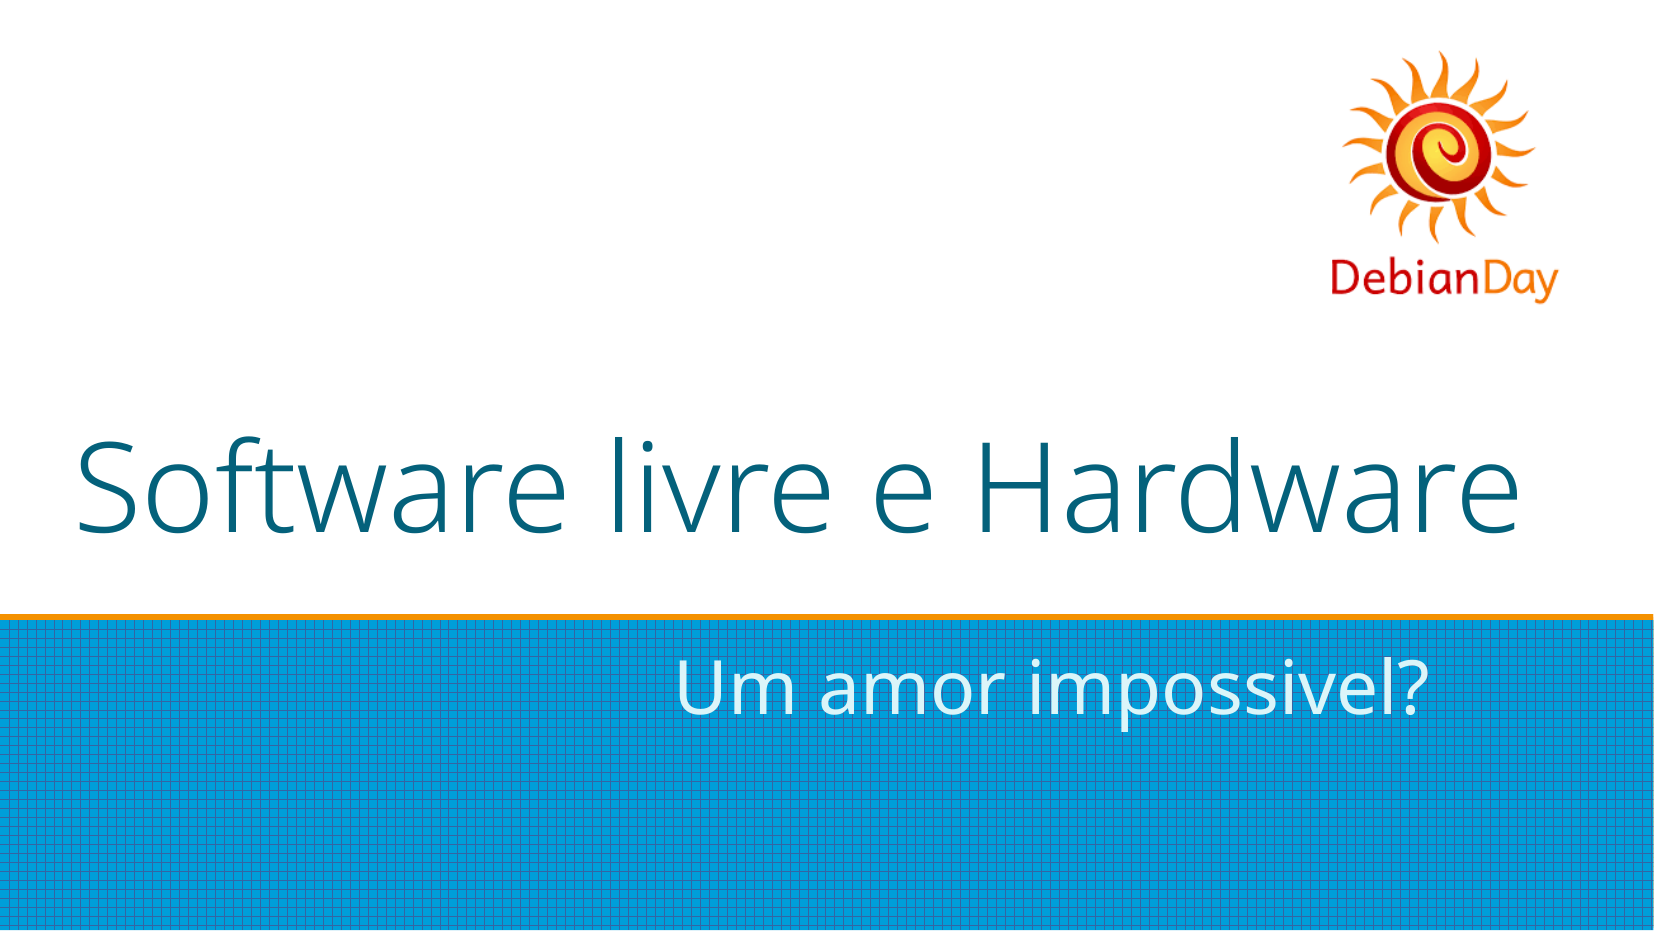

# Software livre e Hardware
 							Um amor impossivel?